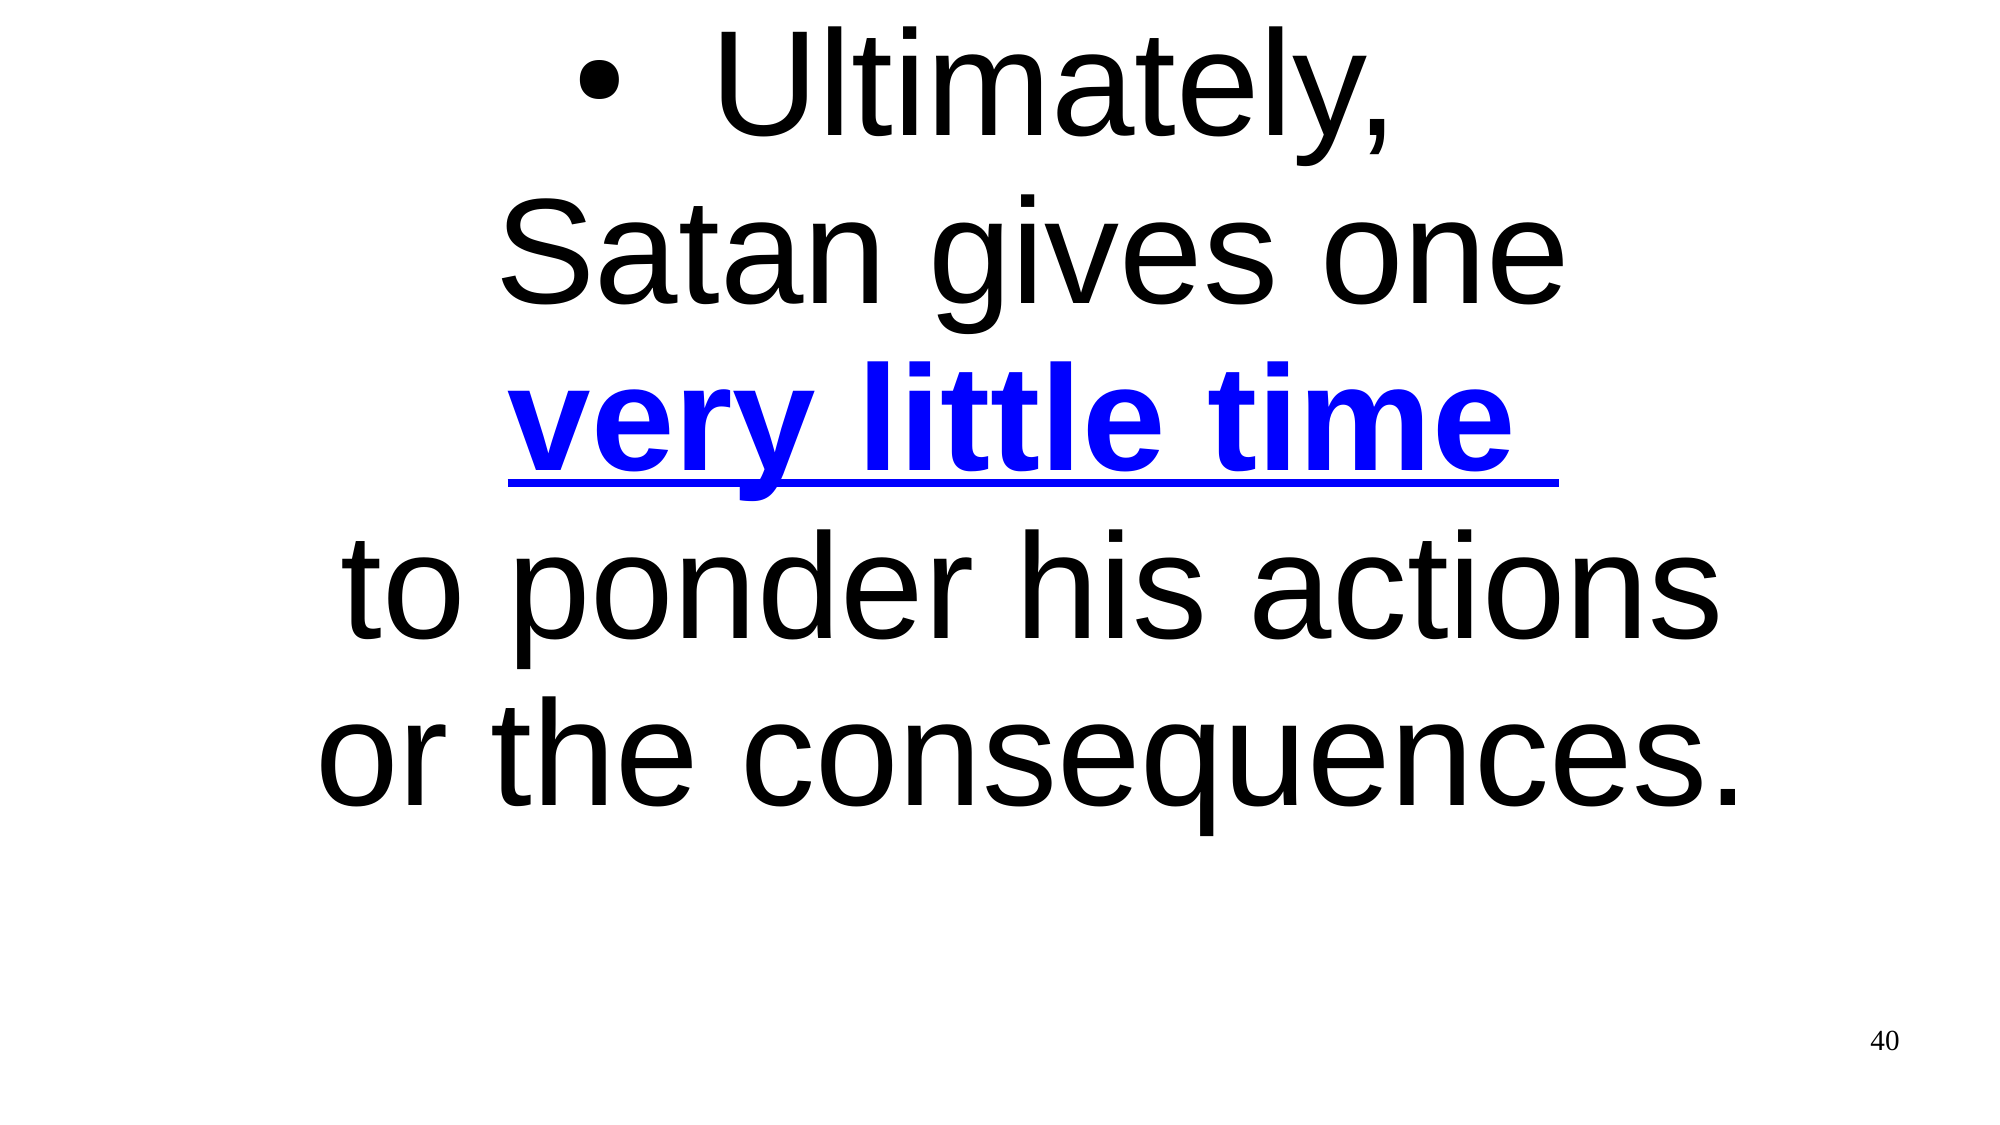

# Ultimately, Satan gives one very little time to ponder his actions or the consequences.
40